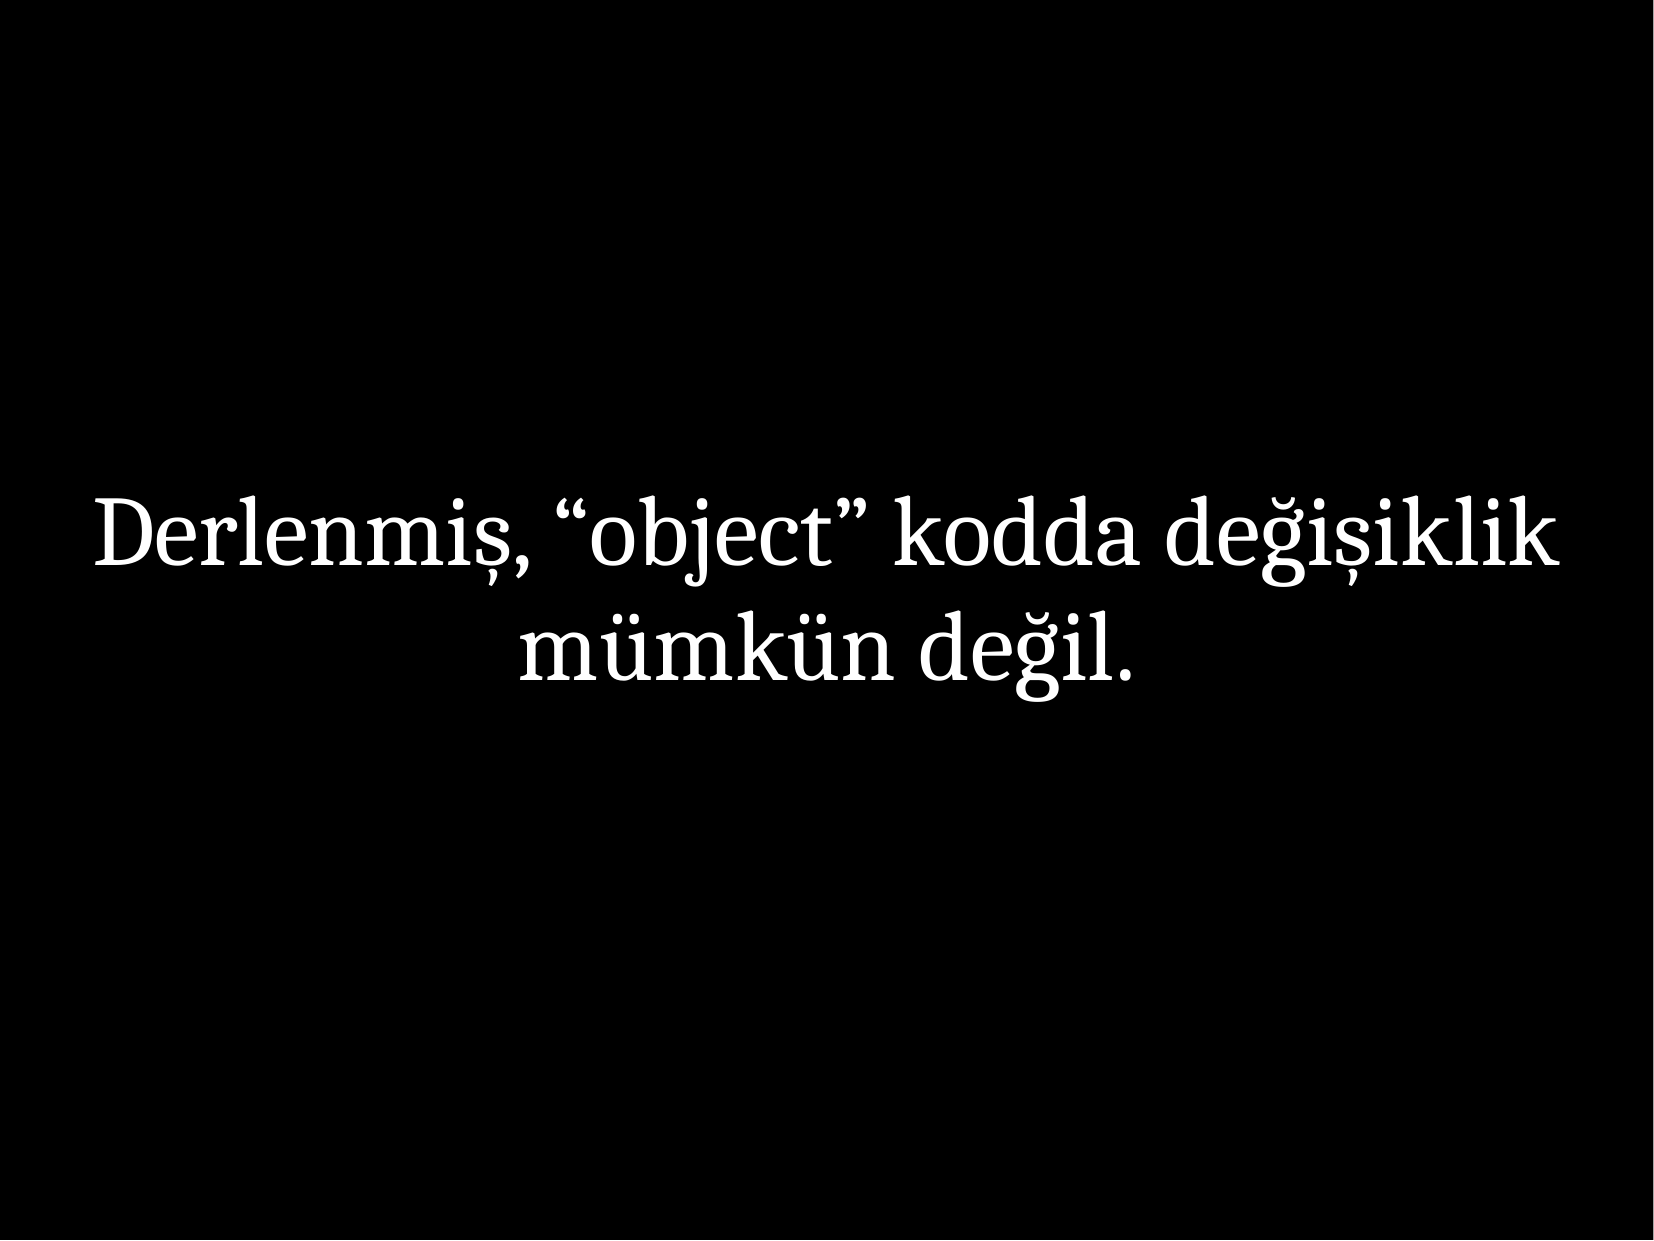

# Derlenmiş, “object” kodda değişiklik mümkün değil.